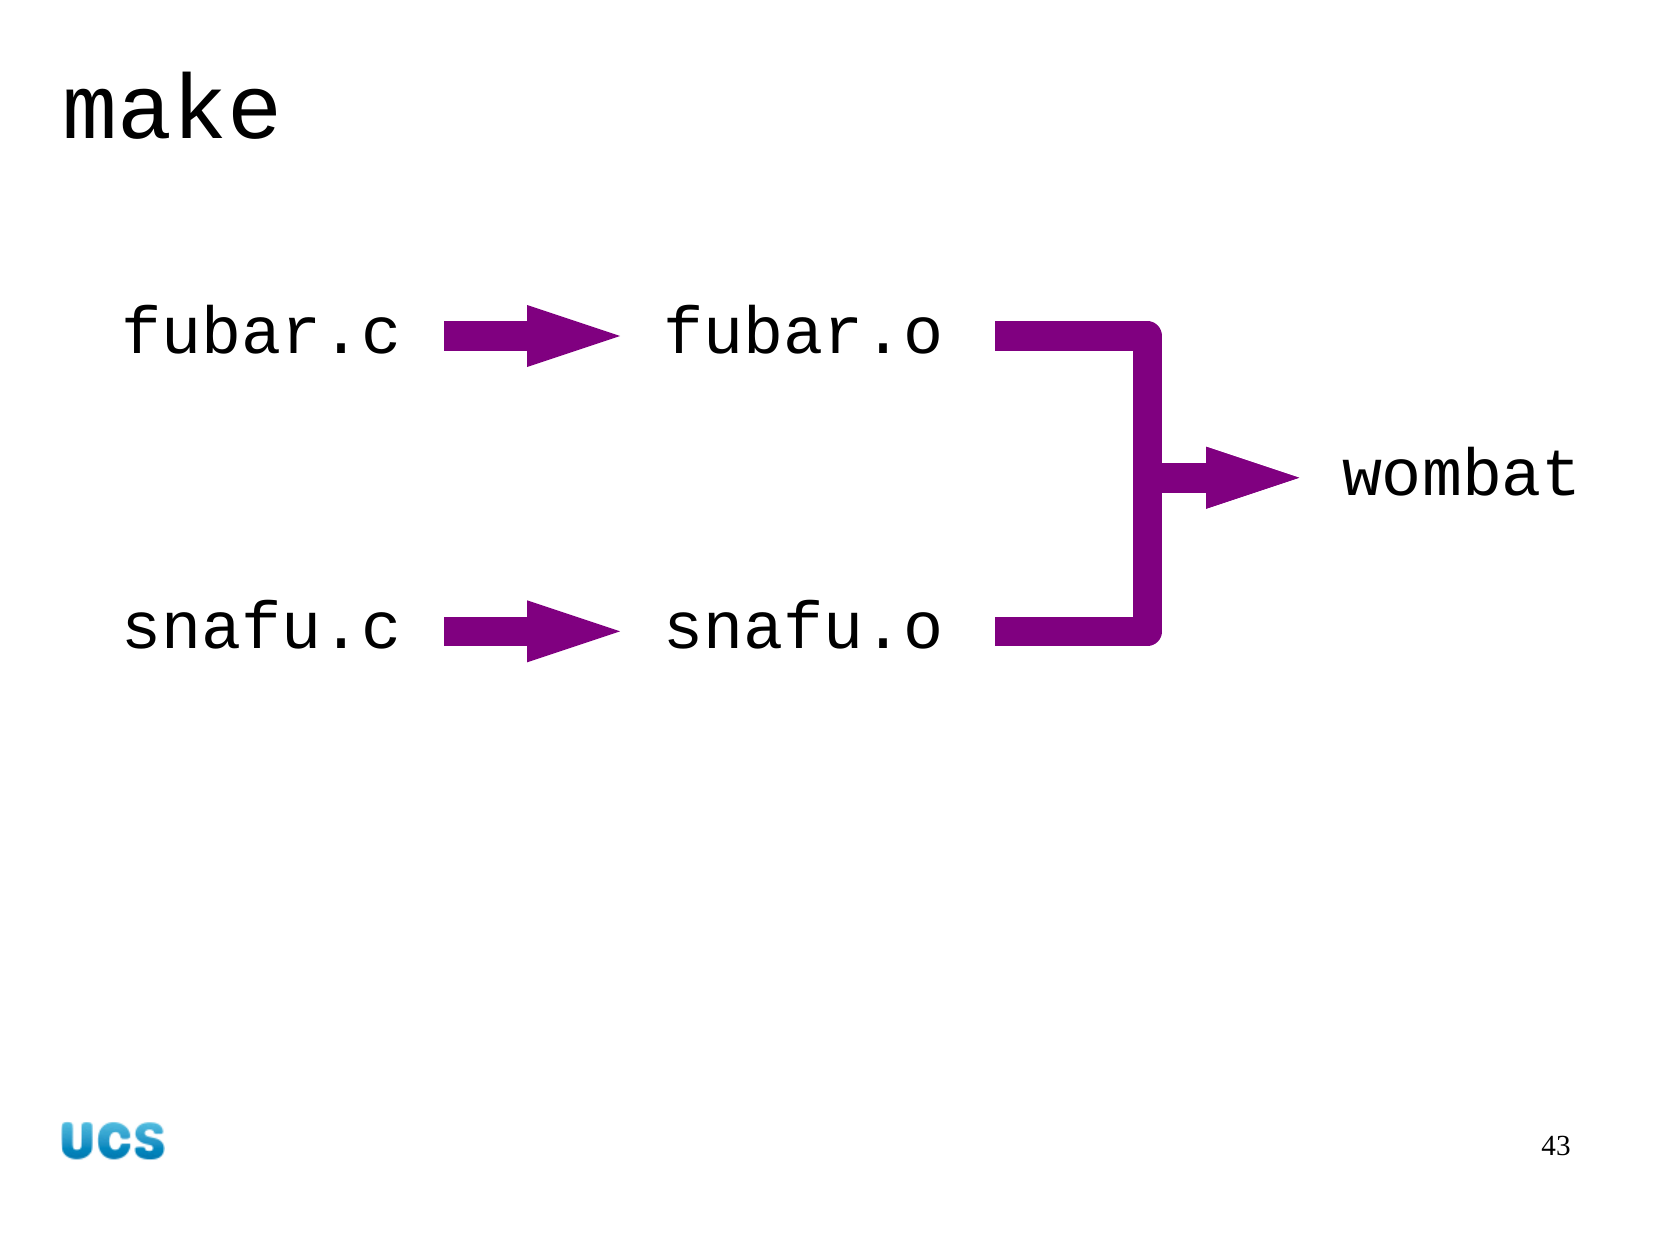

make
fubar.c
 fubar.o
 wombat
snafu.c
 snafu.o
43